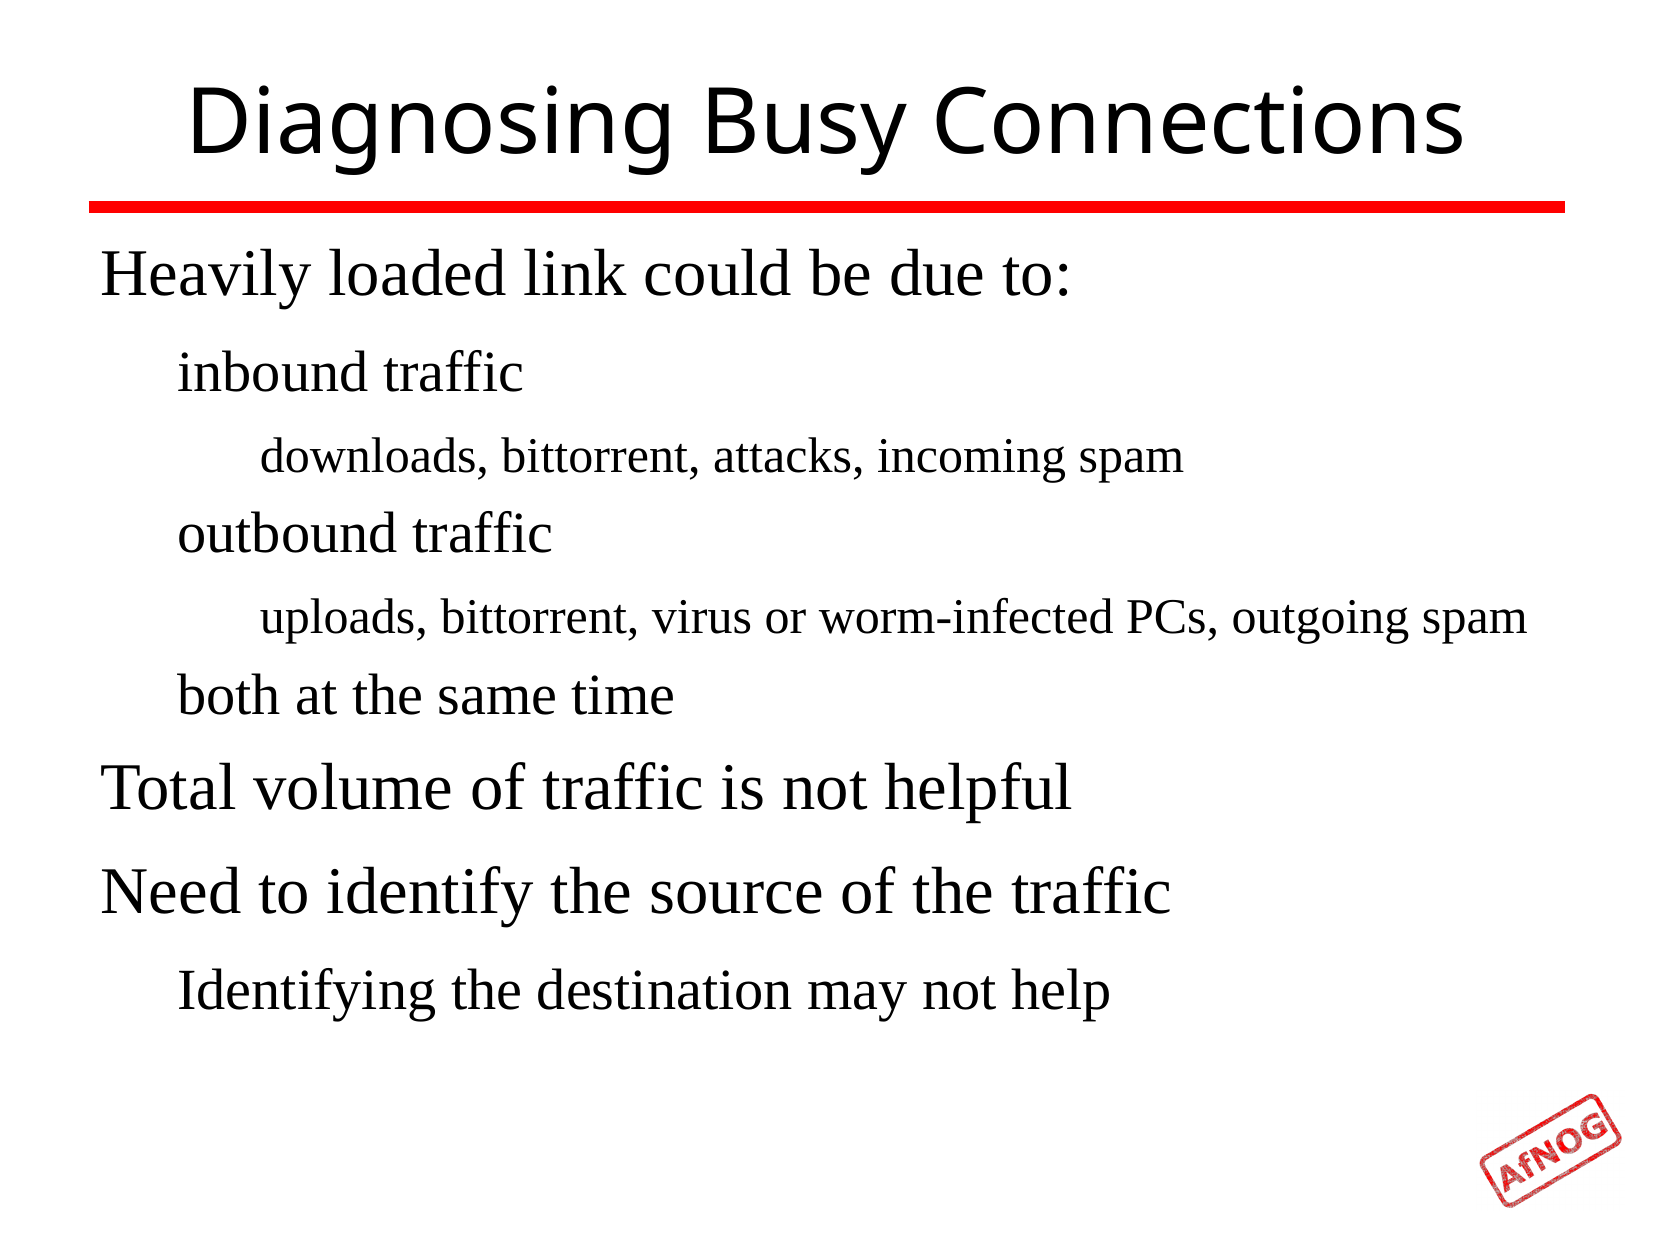

# Diagnosing Busy Connections
Heavily loaded link could be due to:
inbound traffic
downloads, bittorrent, attacks, incoming spam
outbound traffic
uploads, bittorrent, virus or worm-infected PCs, outgoing spam
both at the same time
Total volume of traffic is not helpful
Need to identify the source of the traffic
Identifying the destination may not help